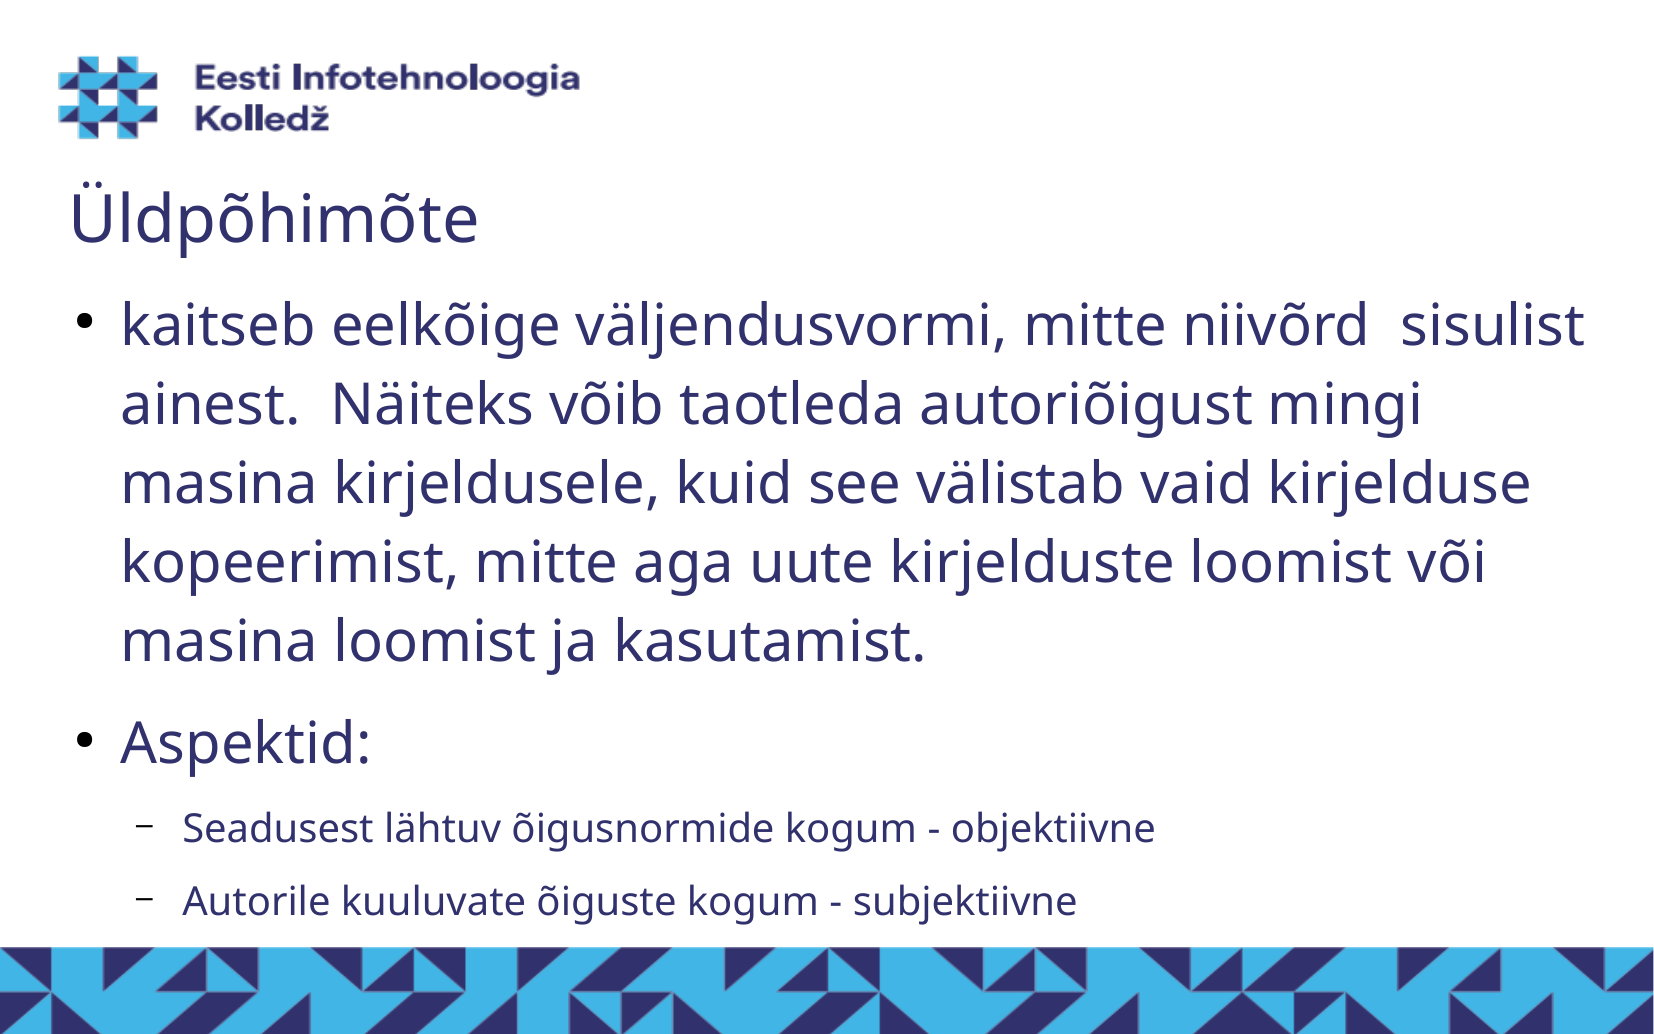

# Üldpõhimõte
kaitseb eelkõige väljendusvormi, mitte niivõrd sisulist ainest. Näiteks võib taotleda autoriõigust mingi masina kirjeldusele, kuid see välistab vaid kirjelduse kopeerimist, mitte aga uute kirjelduste loomist või masina loomist ja kasutamist.
Aspektid:
Seadusest lähtuv õigusnormide kogum - objektiivne
Autorile kuuluvate õiguste kogum - subjektiivne